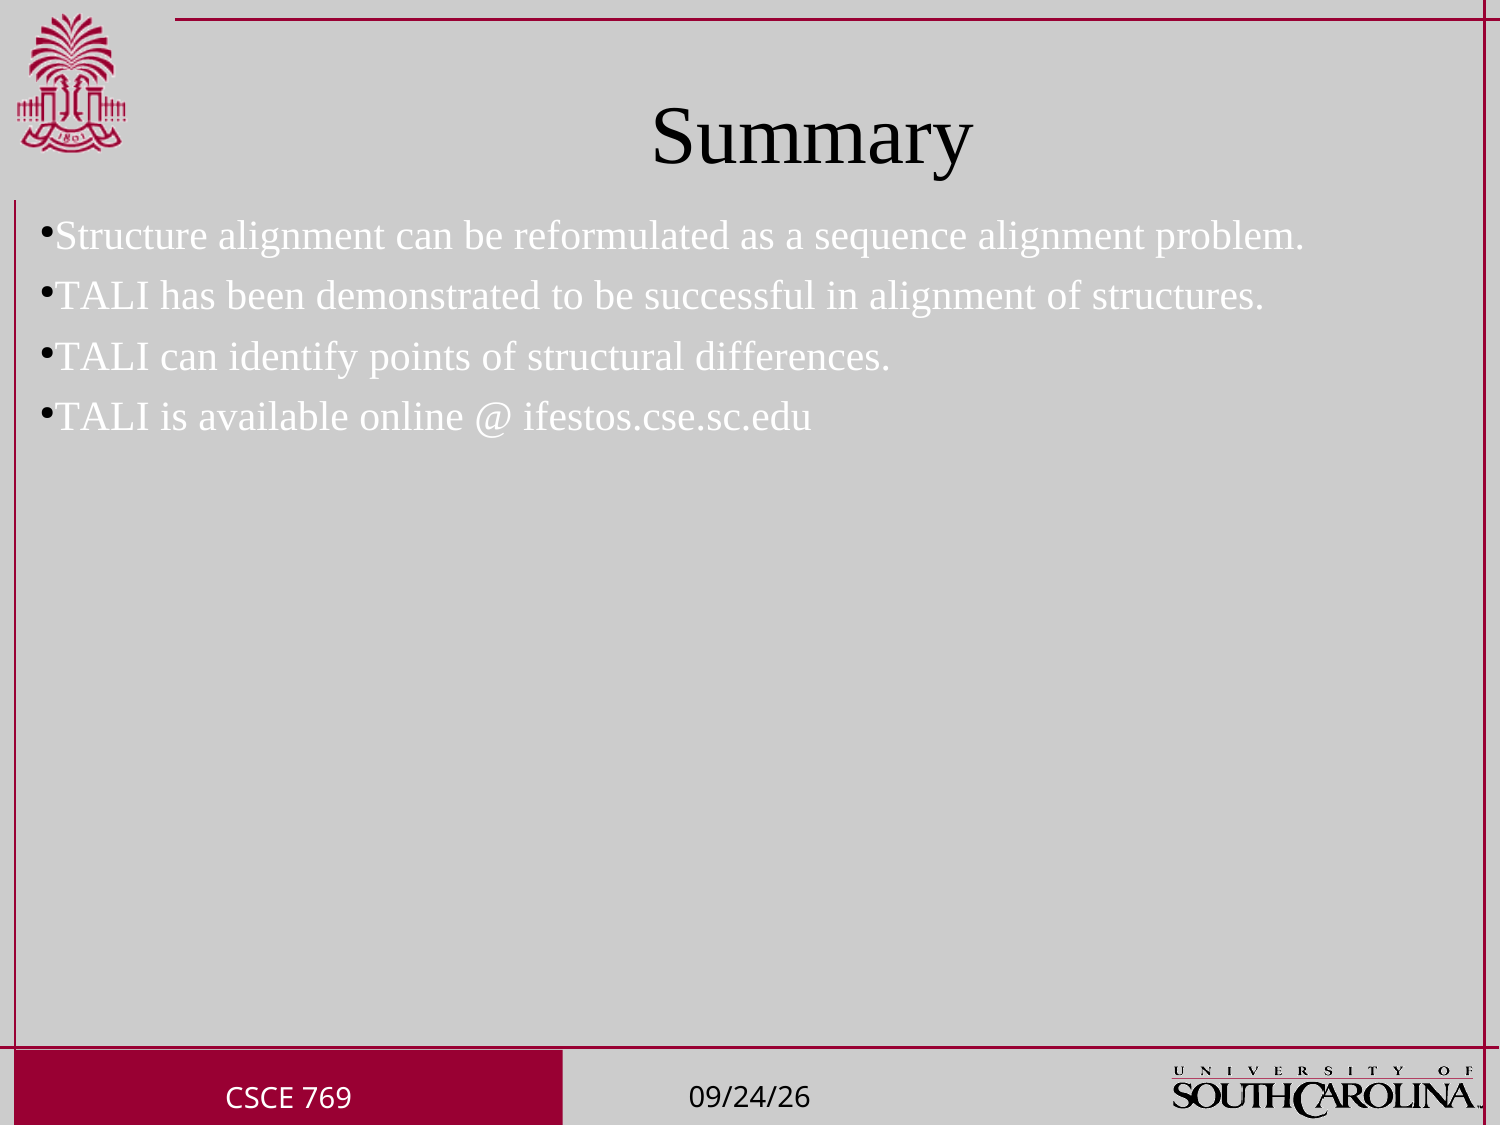

# Summary
Structure alignment can be reformulated as a sequence alignment problem.
TALI has been demonstrated to be successful in alignment of structures.
TALI can identify points of structural differences.
TALI is available online @ ifestos.cse.sc.edu